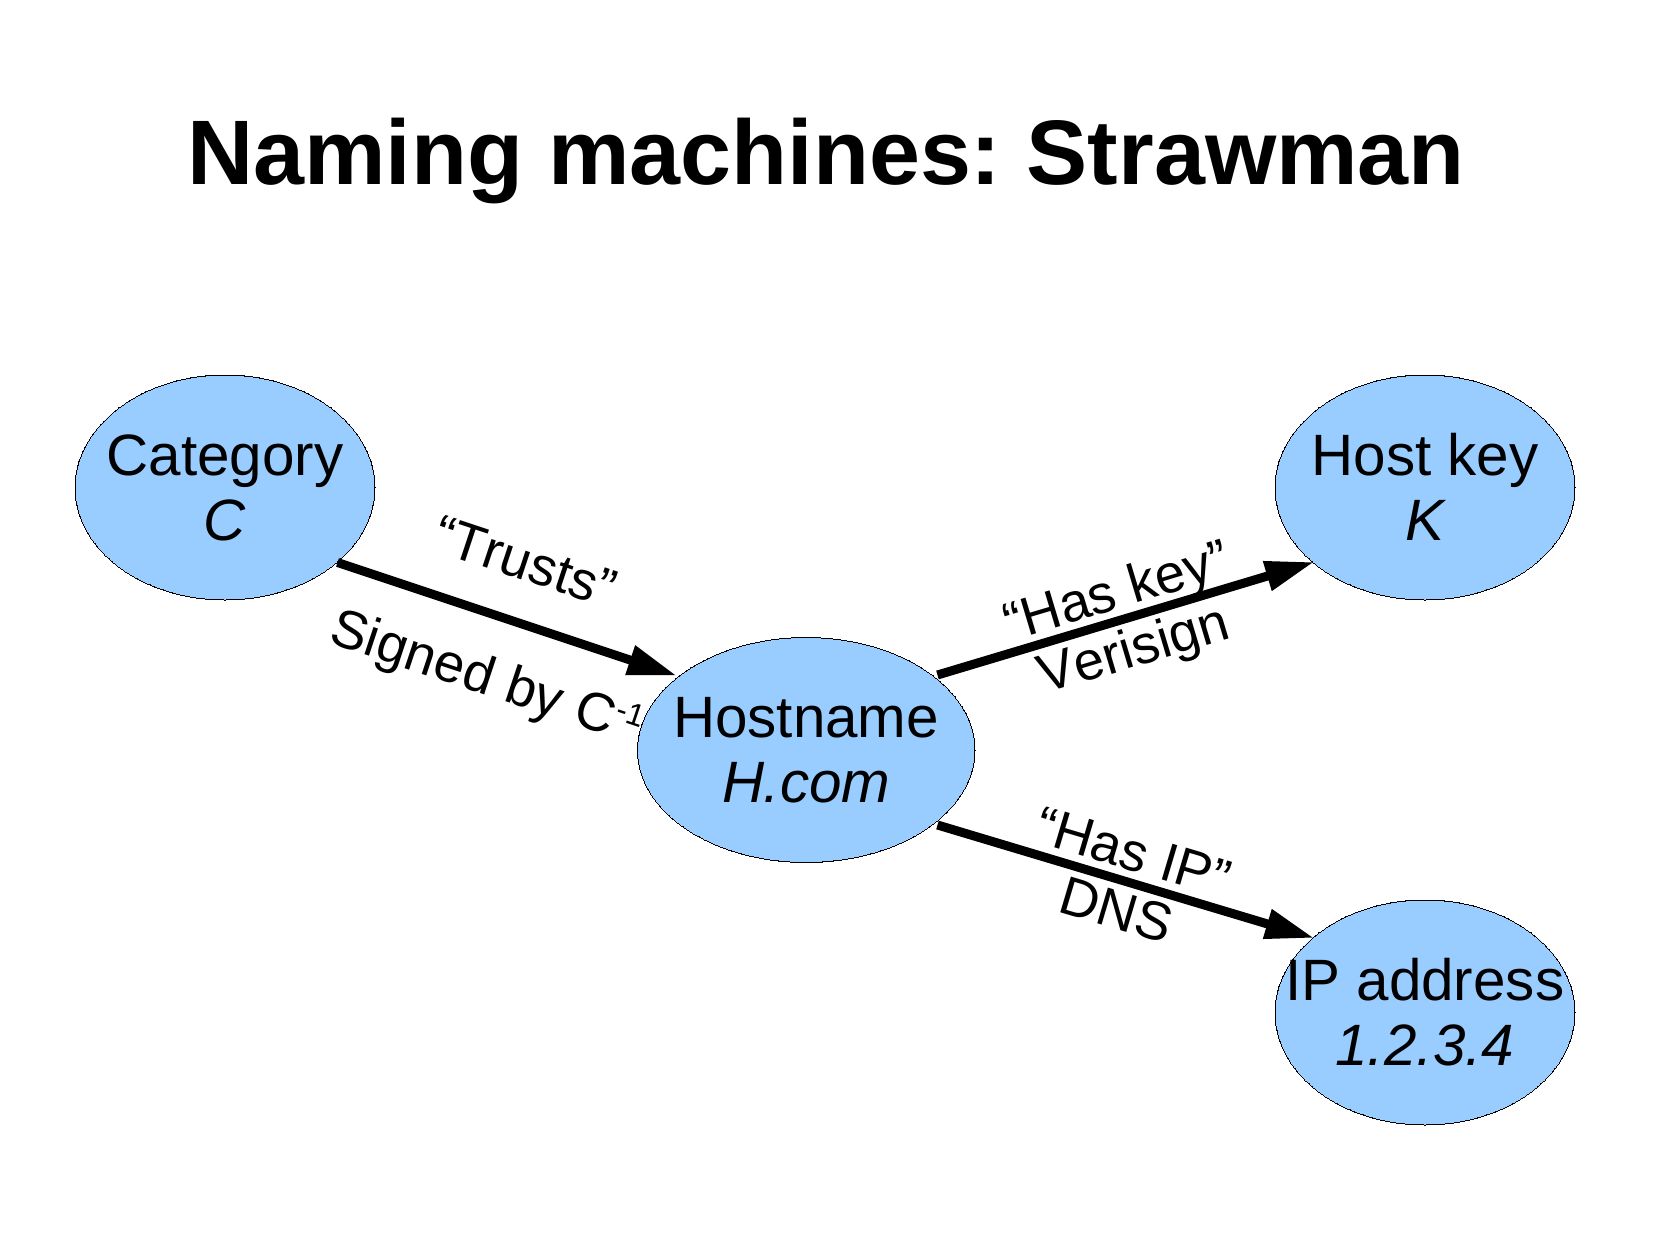

# Naming machines: Strawman
Category
C
Host key
K
“Trusts”
Signed by C-1
“Has key”
Verisign
Hostname
H.com
“Has IP”
DNS
IP address
1.2.3.4